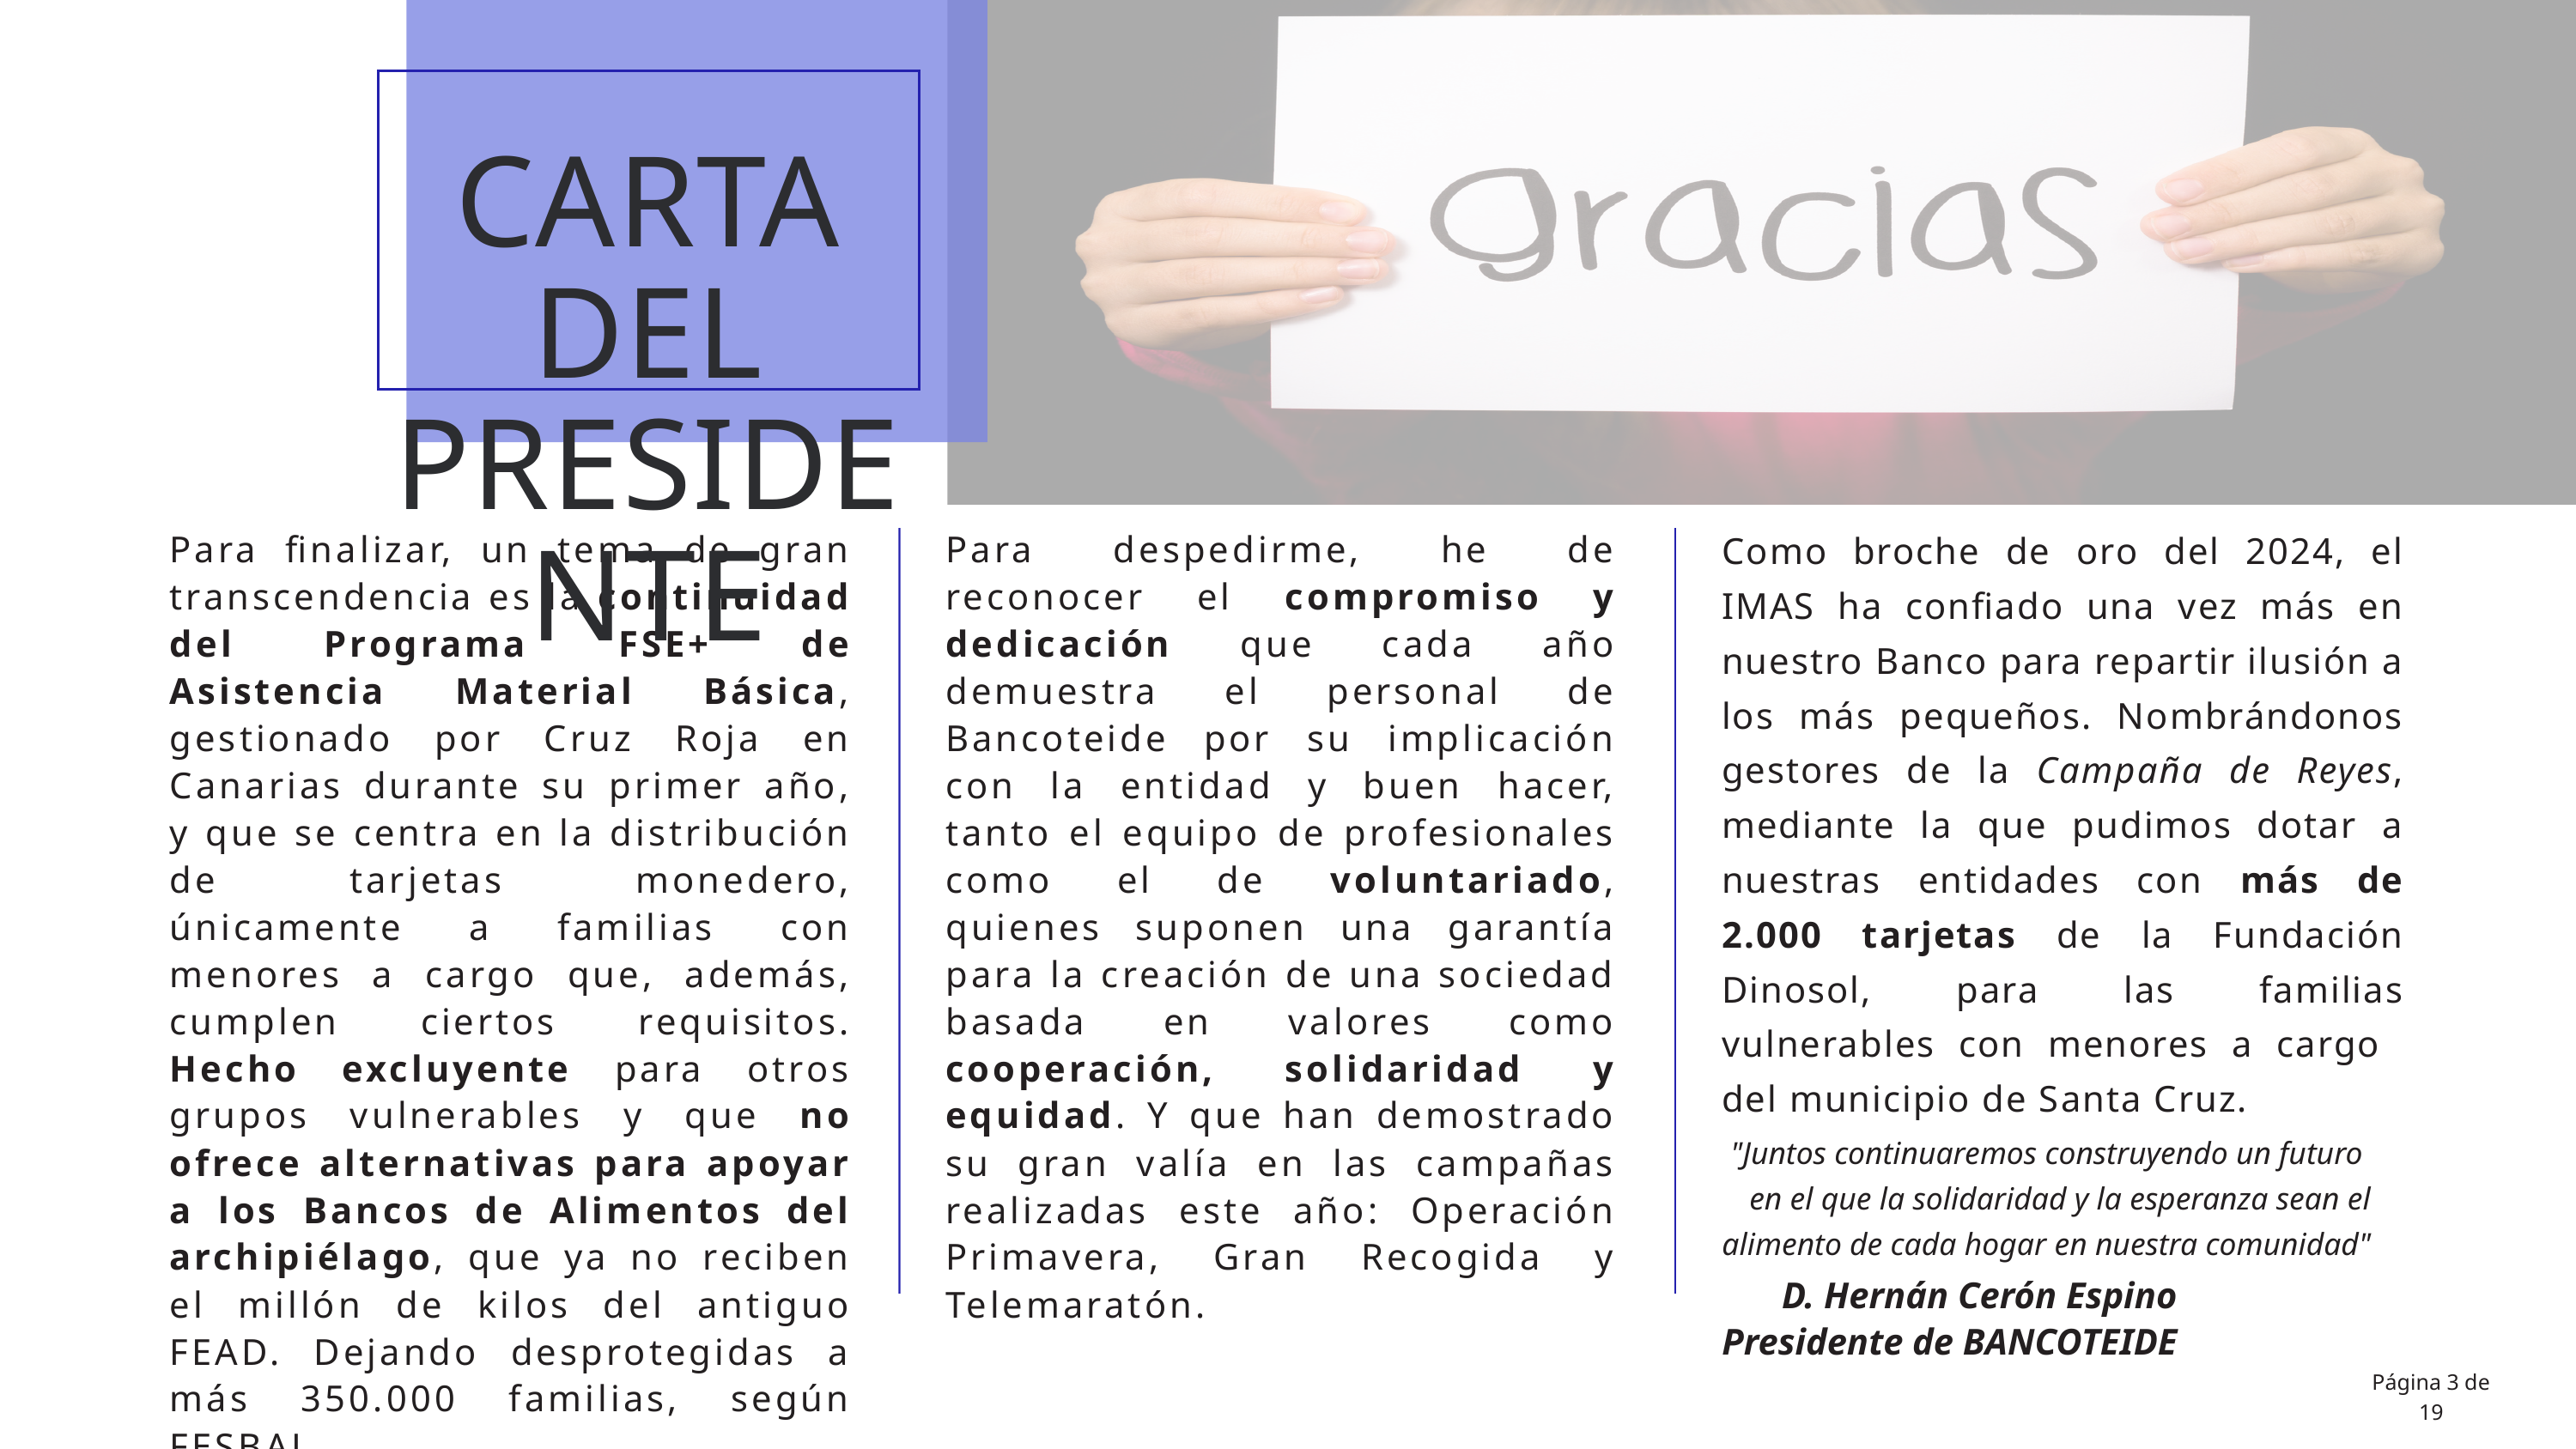

CARTA DEL PRESIDENTE
Como broche de oro del 2024, el IMAS ha confiado una vez más en nuestro Banco para repartir ilusión a los más pequeños. Nombrándonos gestores de la Campaña de Reyes, mediante la que pudimos dotar a nuestras entidades con más de 2.000 tarjetas de la Fundación Dinosol, para las familias vulnerables con menores a cargo del municipio de Santa Cruz.
Para finalizar, un tema de gran transcendencia es la continuidad del Programa FSE+ de Asistencia Material Básica, gestionado por Cruz Roja en Canarias durante su primer año, y que se centra en la distribución de tarjetas monedero, únicamente a familias con menores a cargo que, además, cumplen ciertos requisitos. Hecho excluyente para otros grupos vulnerables y que no ofrece alternativas para apoyar a los Bancos de Alimentos del archipiélago, que ya no reciben el millón de kilos del antiguo FEAD. Dejando desprotegidas a más 350.000 familias, según FESBAL.
Para despedirme, he de reconocer el compromiso y dedicación que cada año demuestra el personal de Bancoteide por su implicación con la entidad y buen hacer, tanto el equipo de profesionales como el de voluntariado, quienes suponen una garantía para la creación de una sociedad basada en valores como cooperación, solidaridad y equidad. Y que han demostrado su gran valía en las campañas realizadas este año: Operación Primavera, Gran Recogida y Telemaratón.
"Juntos continuaremos construyendo un futuro
en el que la solidaridad y la esperanza sean el alimento de cada hogar en nuestra comunidad"
D. Hernán Cerón Espino
Presidente de BANCOTEIDE
Página 3 de 19